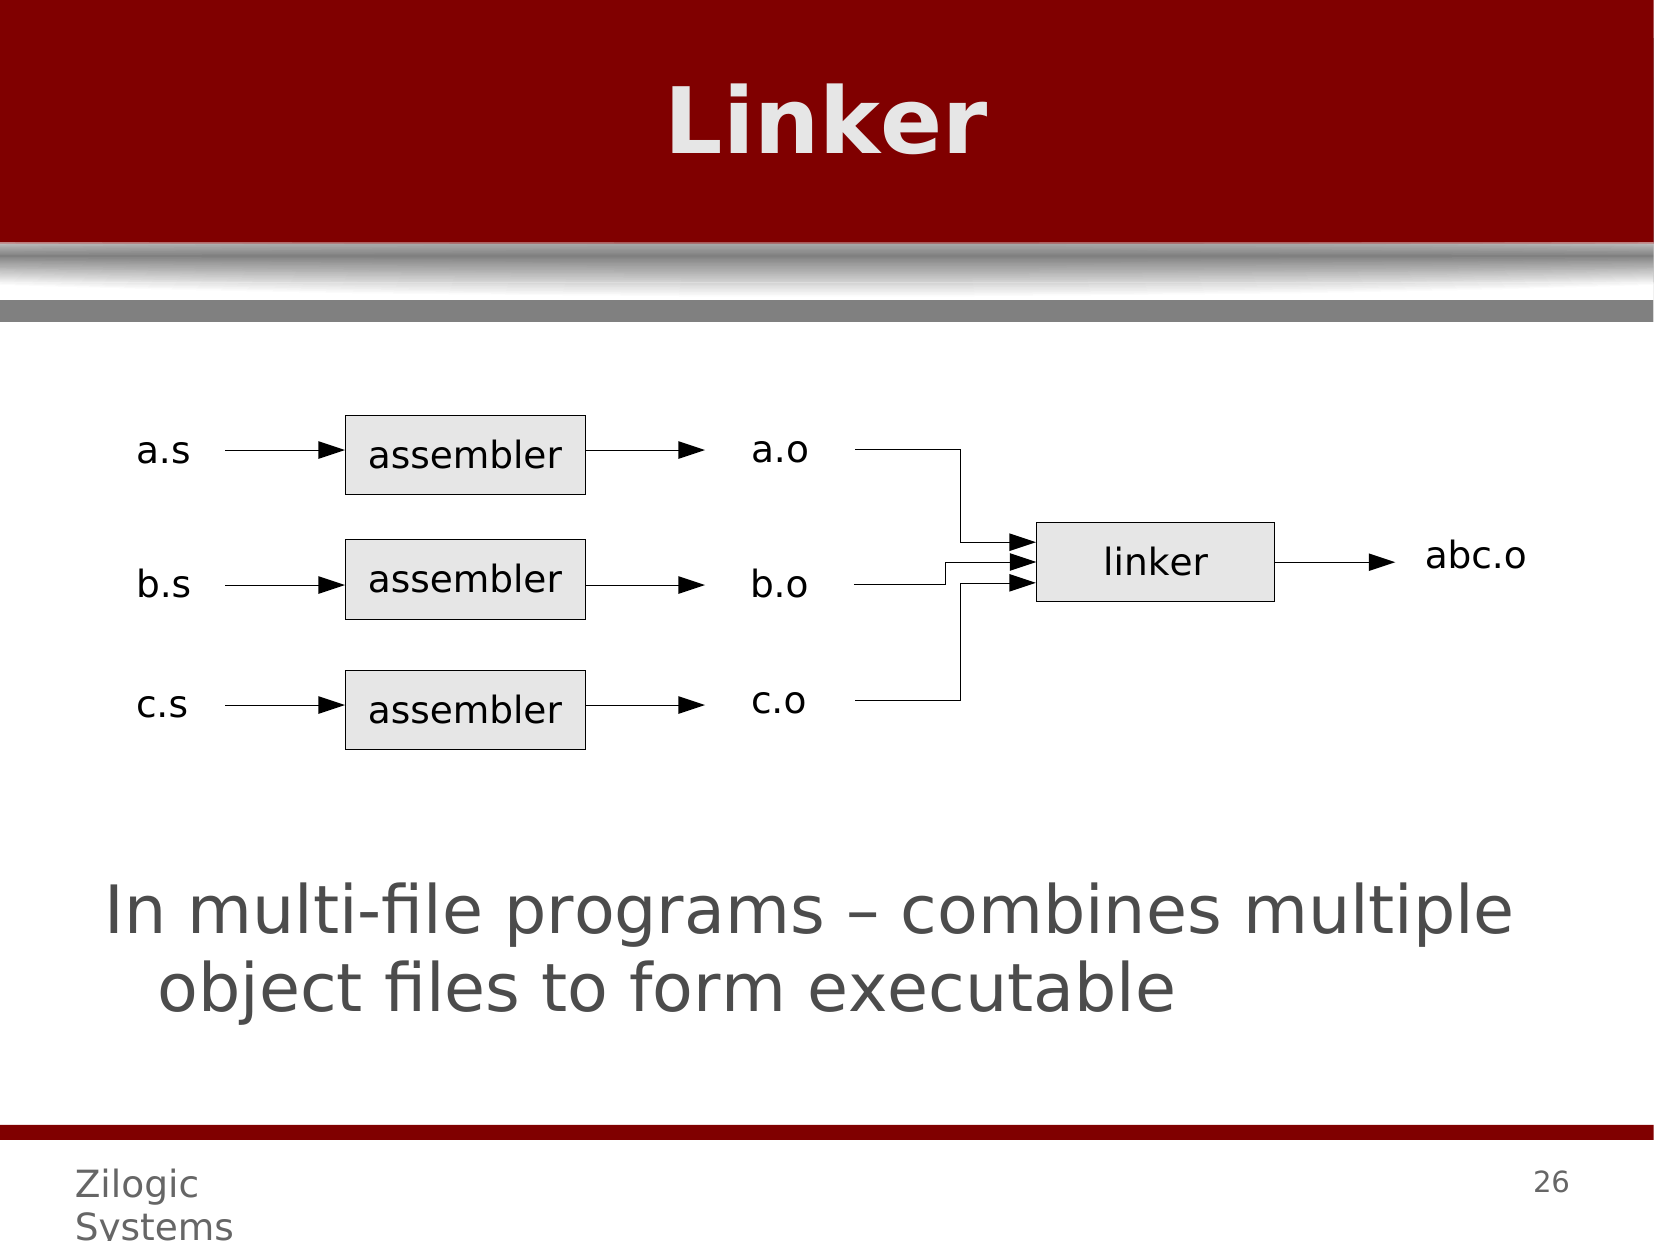

# Linker
assembler
a.o
a.s
linker
abc.o
assembler
b.s
b.o
assembler
c.o
c.s
In multi-file programs – combines multiple object files to form executable
26